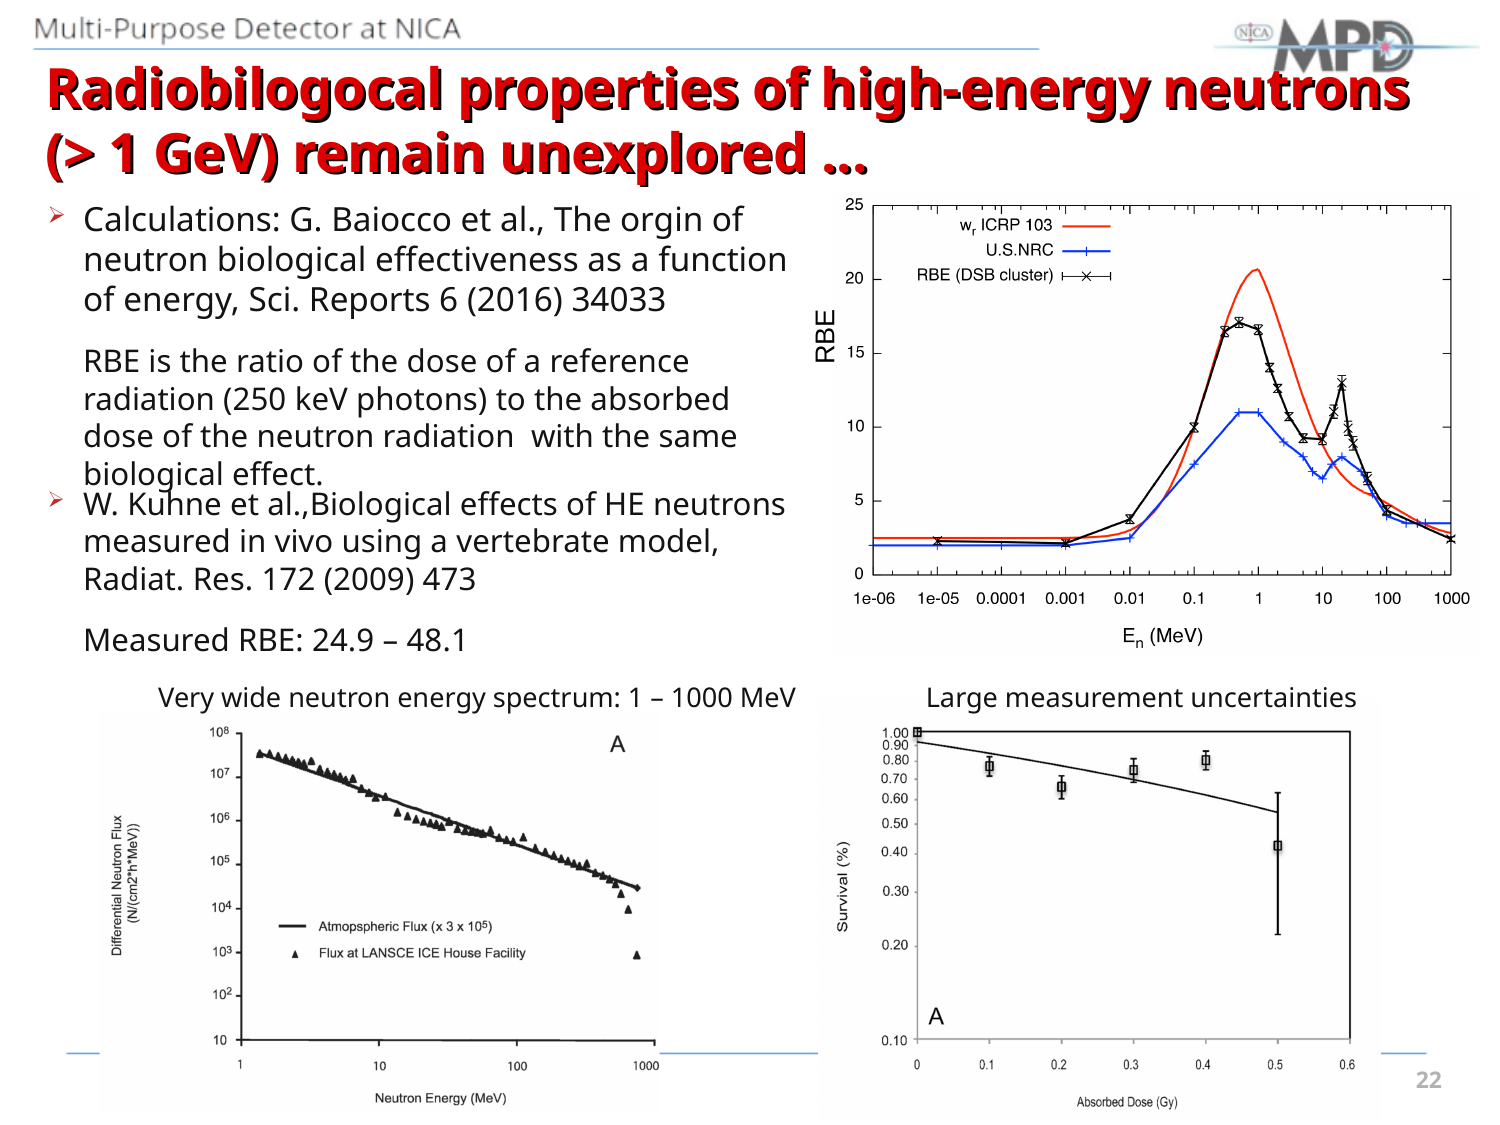

# Radiobilogocal properties of high-energy neutrons (> 1 GeV) remain unexplored ...
Calculations: G. Baiocco et al., The orgin of neutron biological effectiveness as a function of energy, Sci. Reports 6 (2016) 34033
RBE is the ratio of the dose of a reference radiation (250 keV photons) to the absorbed dose of the neutron radiation with the same biological effect.
RBE
W. Kuhne et al.,Biological effects of HE neutrons measured in vivo using a vertebrate model, Radiat. Res. 172 (2009) 473
Measured RBE: 24.9 – 48.1
Very wide neutron energy spectrum: 1 – 1000 MeV
Large measurement uncertainties